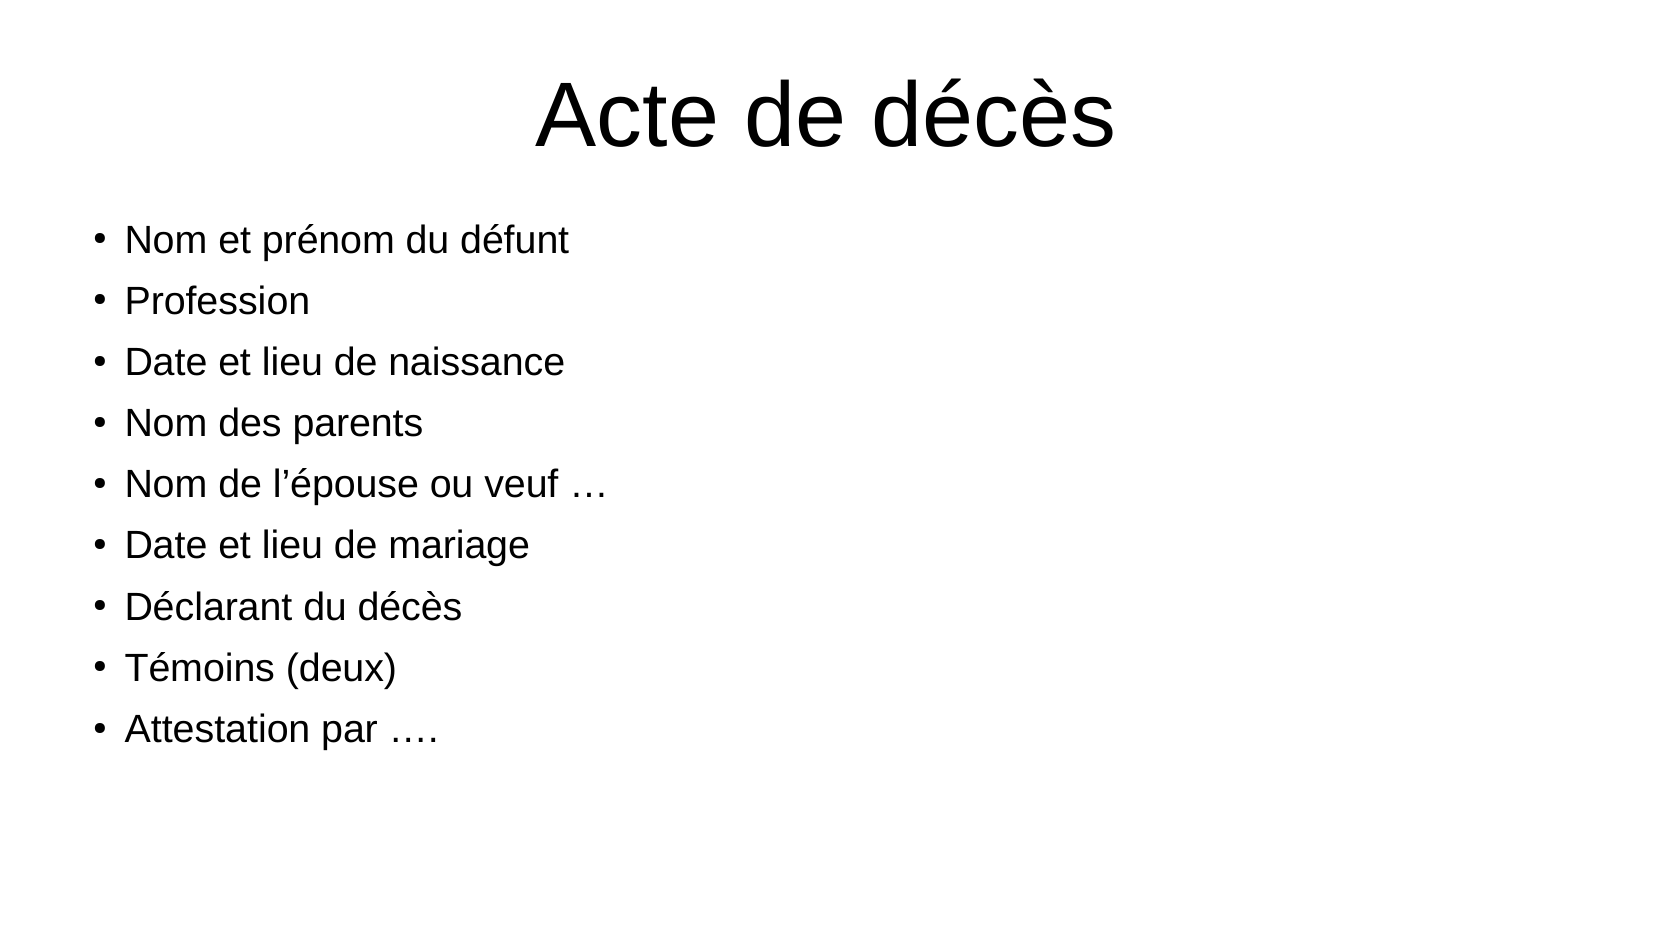

# Acte de décès
Nom et prénom du défunt
Profession
Date et lieu de naissance
Nom des parents
Nom de l’épouse ou veuf …
Date et lieu de mariage
Déclarant du décès
Témoins (deux)
Attestation par ….